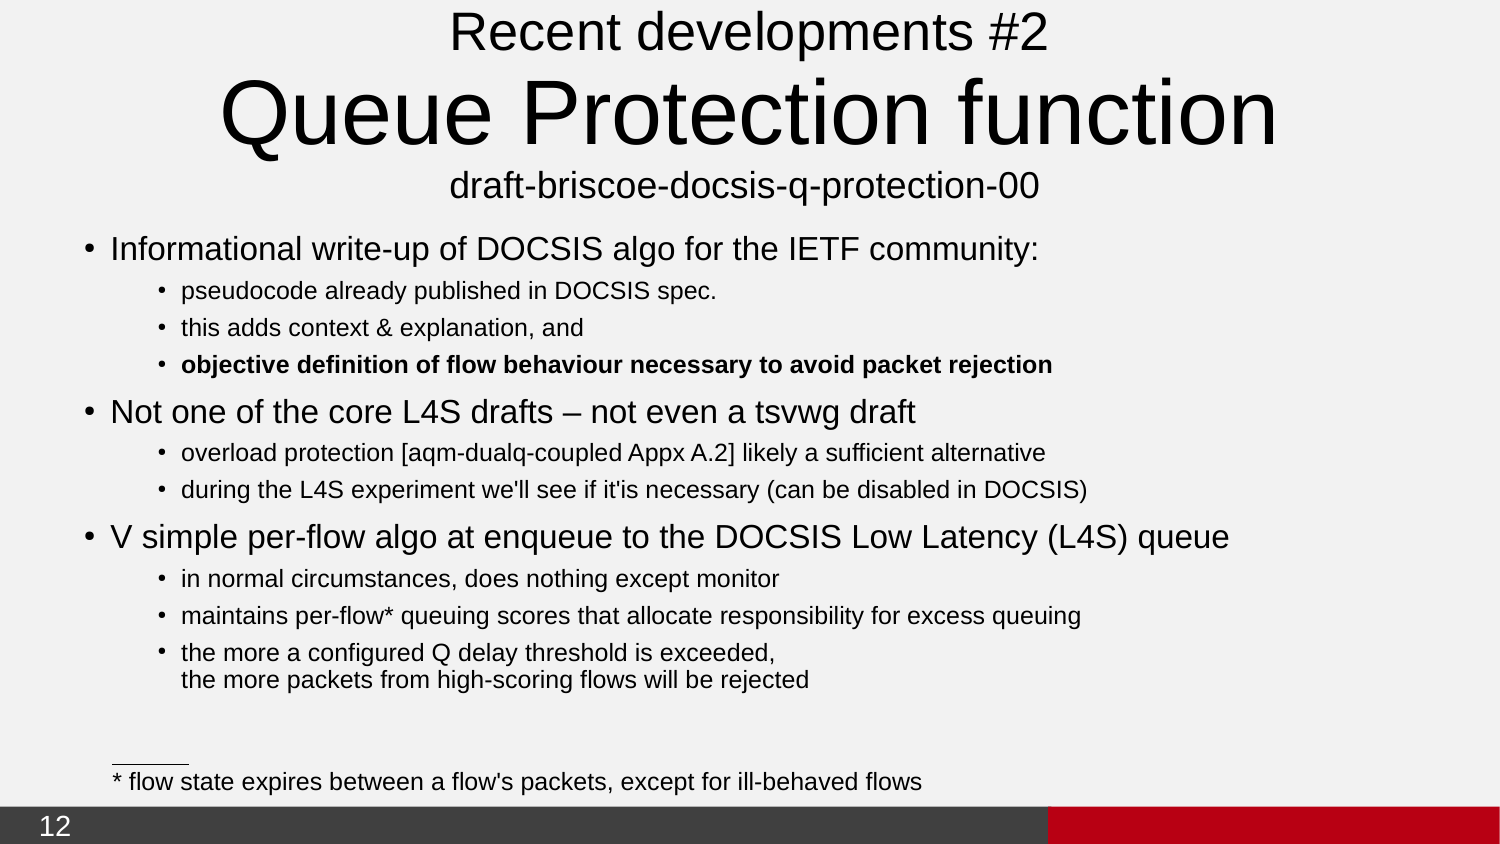

# Recent developments #2 Queue Protection function draft-briscoe-docsis-q-protection-00
Informational write-up of DOCSIS algo for the IETF community:
pseudocode already published in DOCSIS spec.
this adds context & explanation, and
objective definition of flow behaviour necessary to avoid packet rejection
Not one of the core L4S drafts – not even a tsvwg draft
overload protection [aqm-dualq-coupled Appx A.2] likely a sufficient alternative
during the L4S experiment we'll see if it'is necessary (can be disabled in DOCSIS)
V simple per-flow algo at enqueue to the DOCSIS Low Latency (L4S) queue
in normal circumstances, does nothing except monitor
maintains per-flow* queuing scores that allocate responsibility for excess queuing
the more a configured Q delay threshold is exceeded,
the more packets from high-scoring flows will be rejected
* flow state expires between a flow's packets, except for ill-behaved flows
12